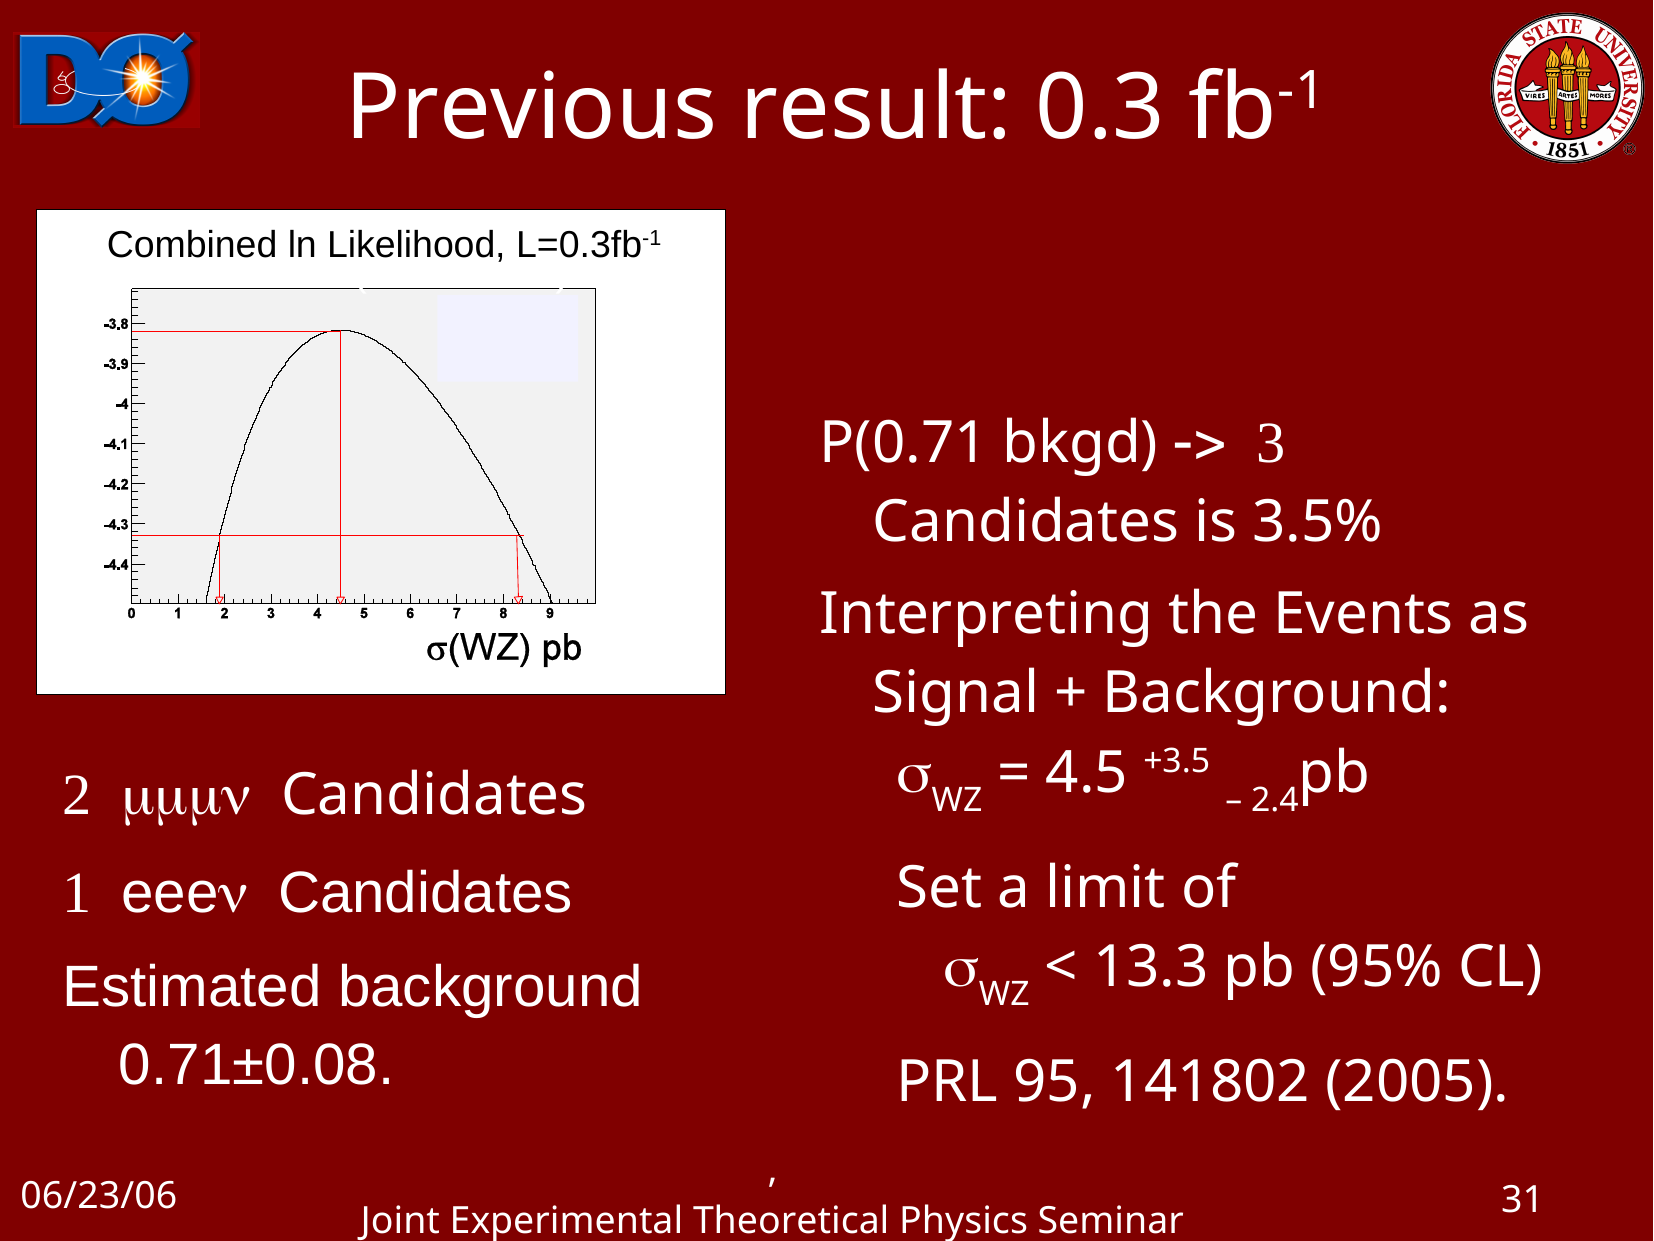

# Previous result: 0.3 fb-1
Combined ln Likelihood, L=0.3fb-1
Combined Ln(Likelihood)
P(0.71 bkgd)  Candidates is 3.5%
Interpreting the Events as Signal + Background:
sWZ = 4.5 +3.5 – 2.4pb
Set a limit of sWZ < 13.3 pb (95% CL)
PRL 95, 141802 (2005).
Candidates
eeeCandidates
Estimated background 0.71±0.08.